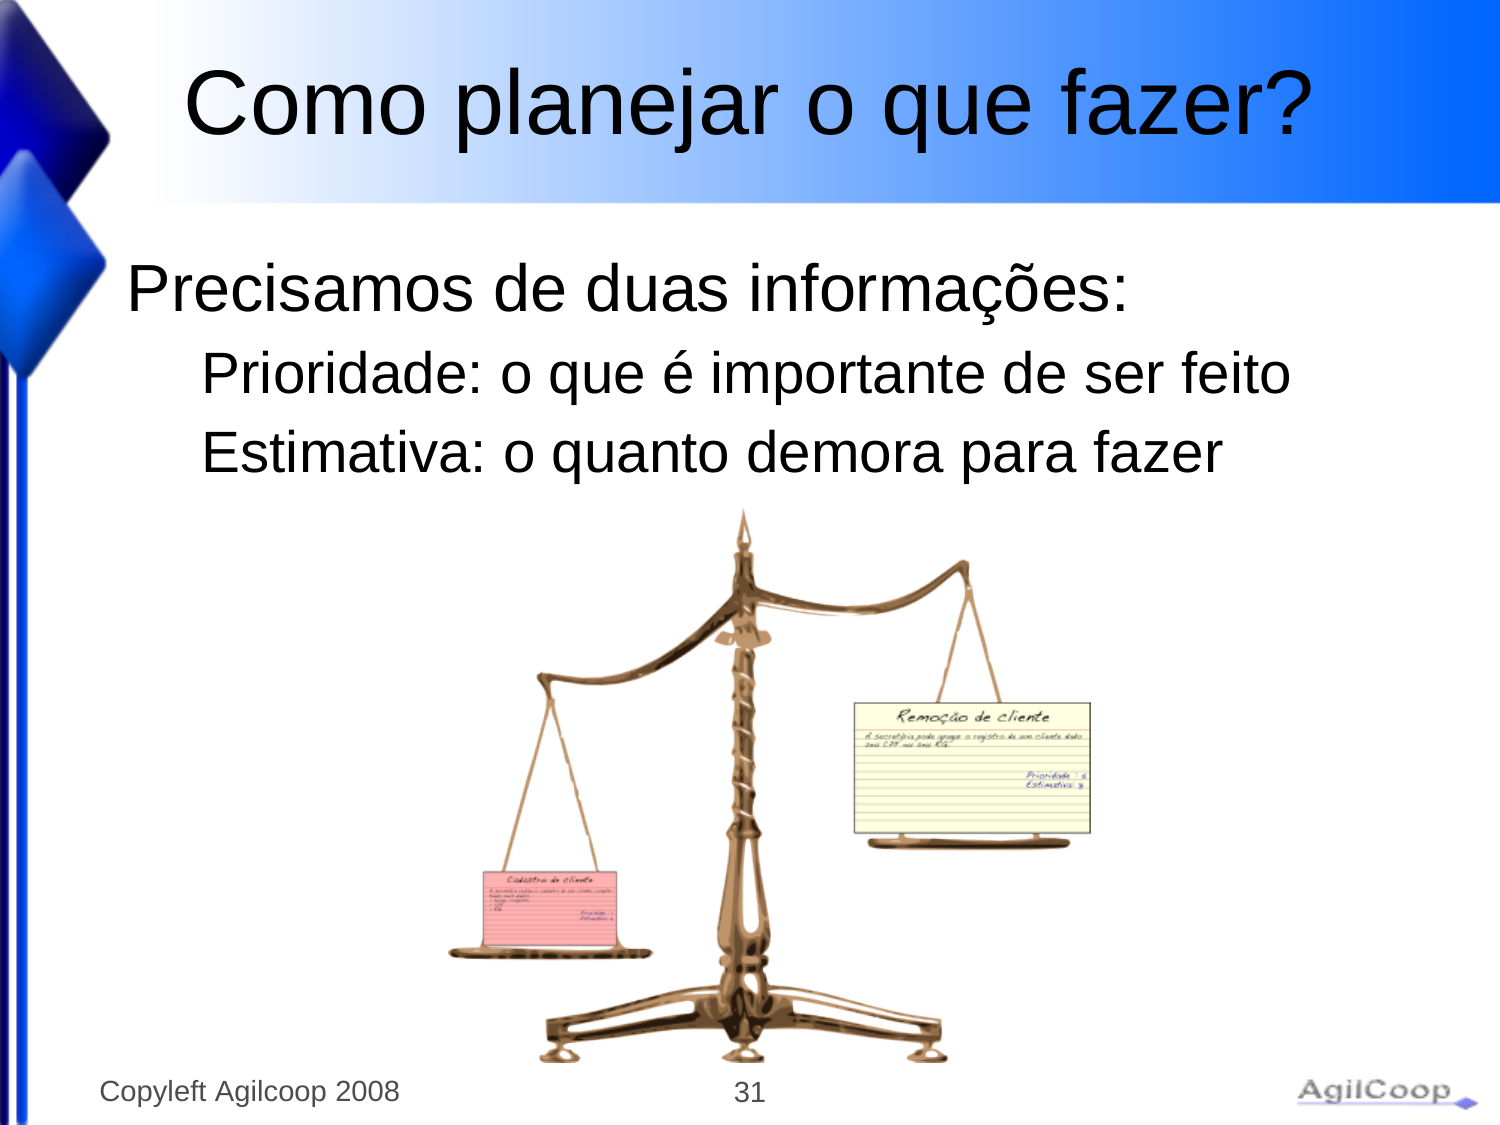

# Como planejar o que fazer?
Precisamos de duas informações:
Prioridade: o que é importante de ser feito
Estimativa: o quanto demora para fazer
31